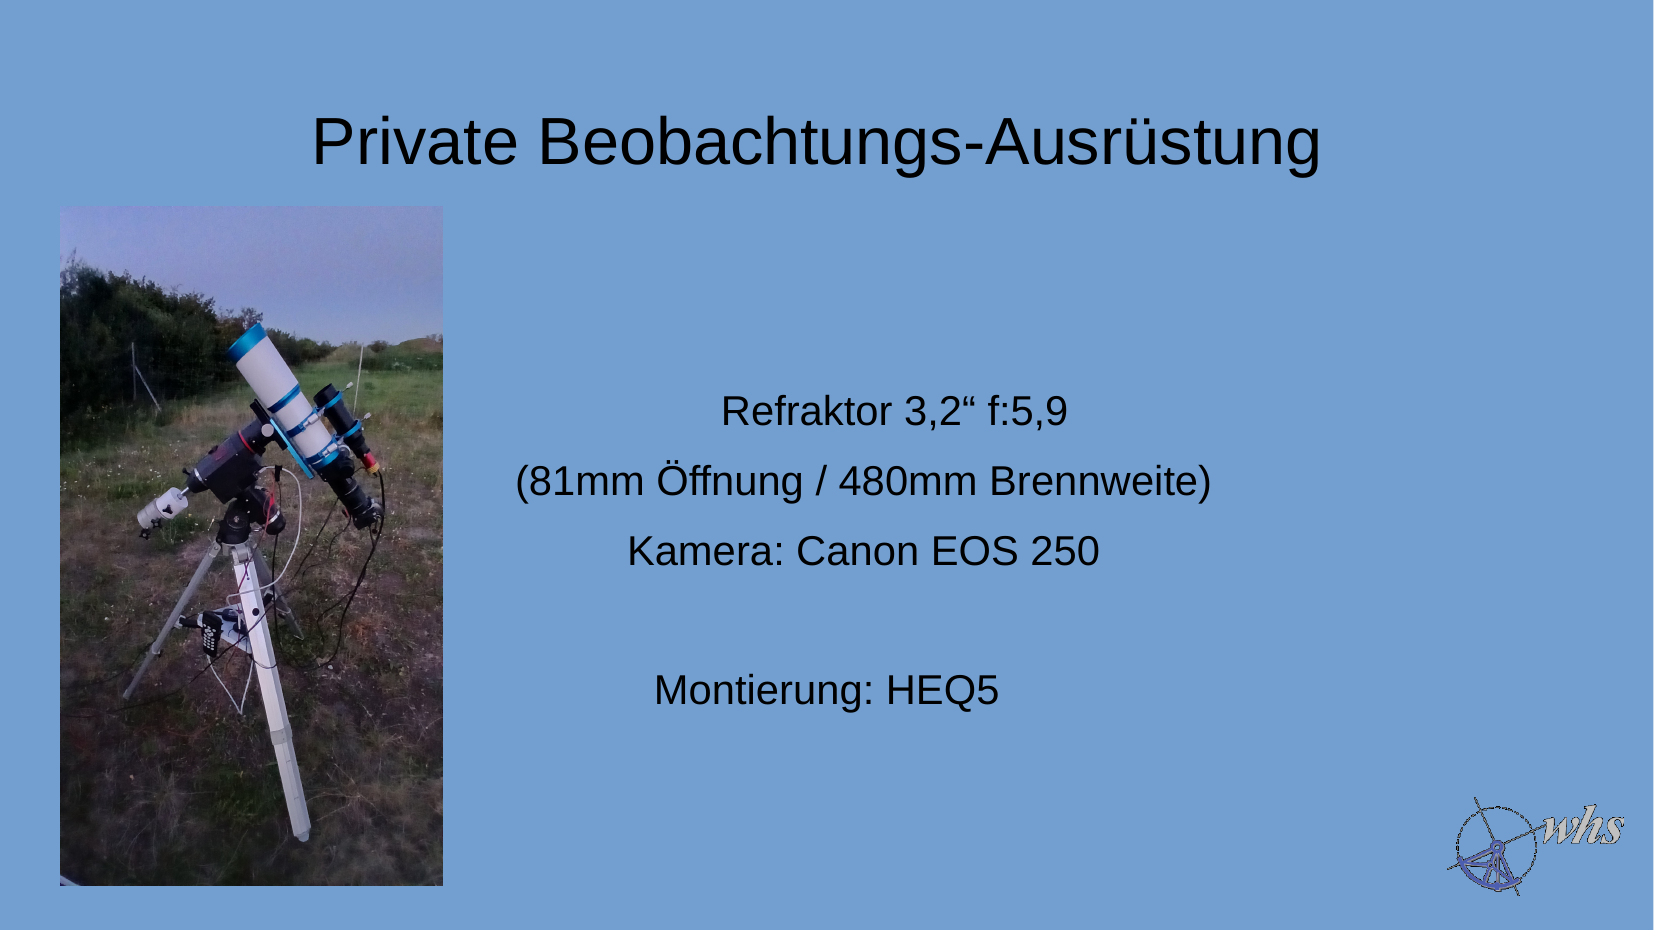

Private Beobachtungs-Ausrüstung
		Refraktor 3,2“ f:5,9
	(81mm Öffnung / 480mm Brennweite)
	Kamera: Canon EOS 250
Montierung: HEQ5